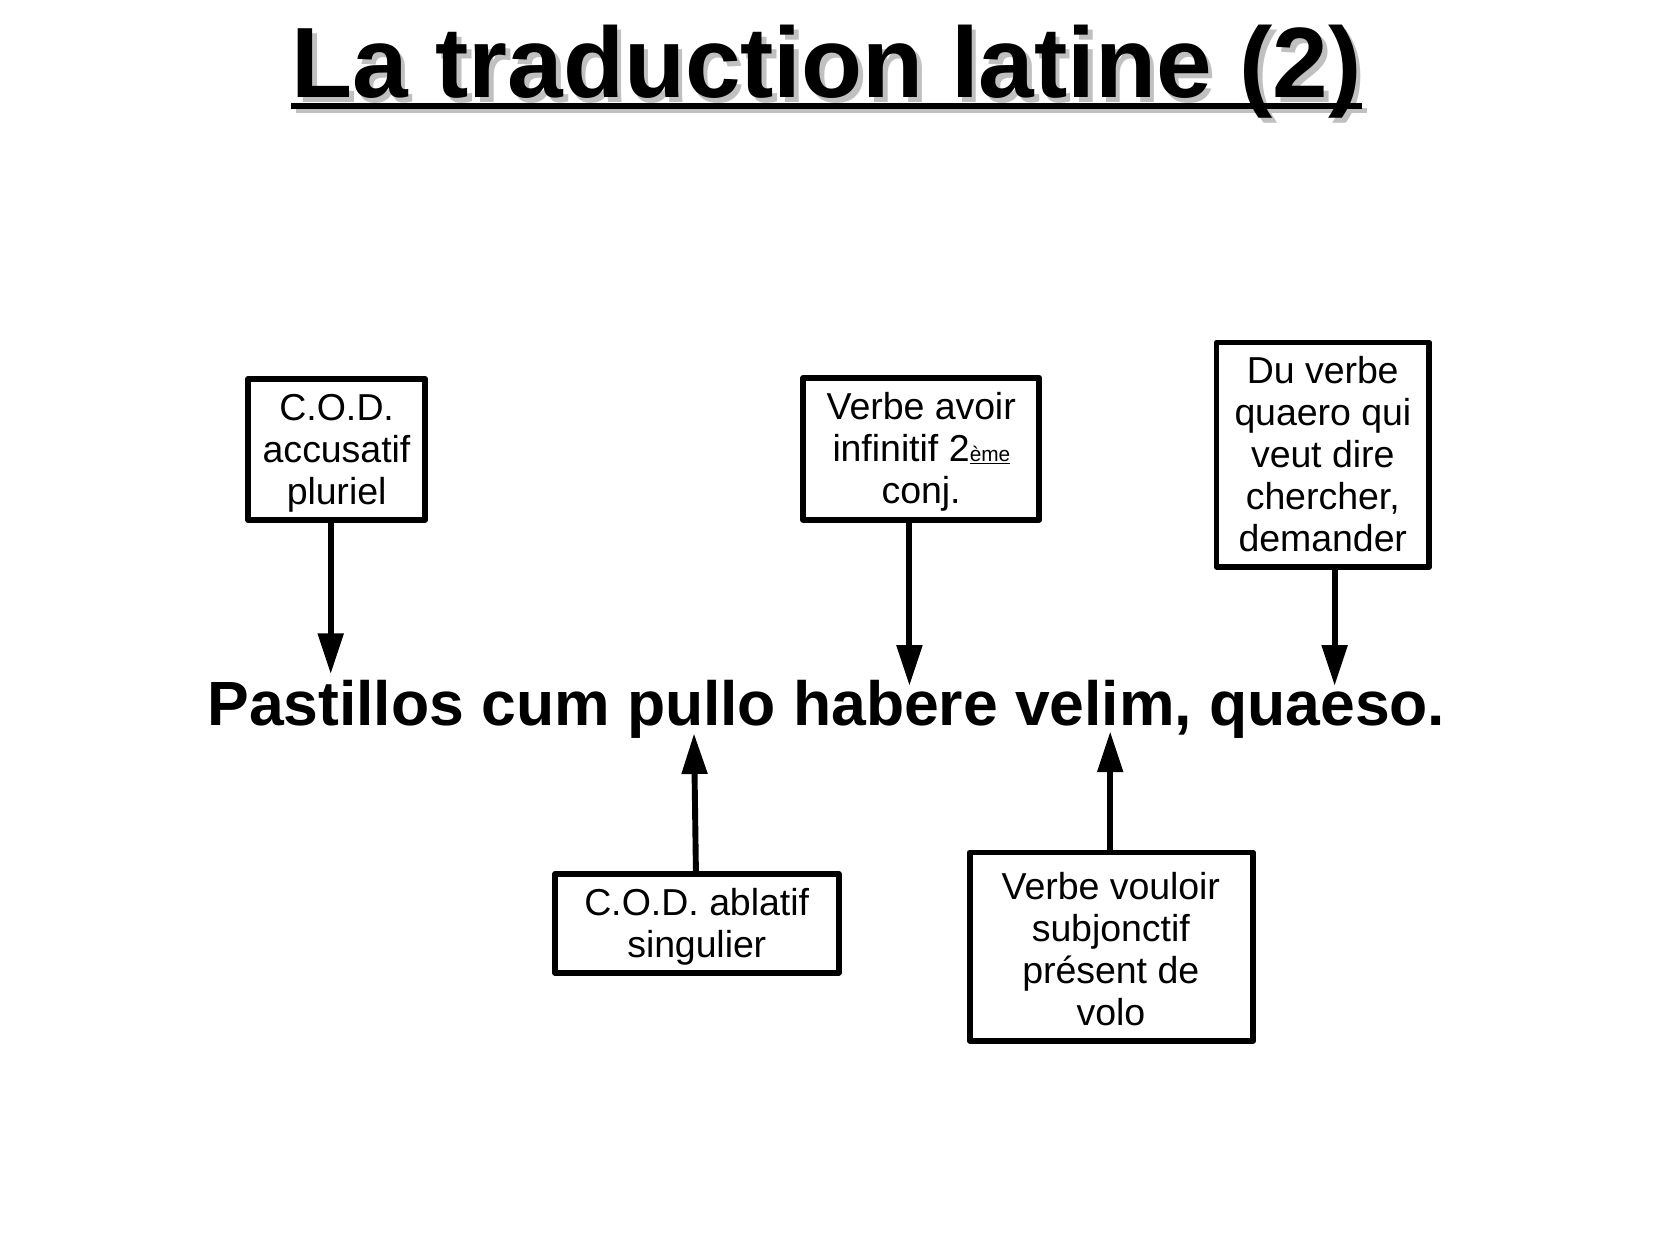

La traduction latine (2)
Du verbe quaero qui veut dire chercher, demander
Verbe avoir infinitif 2ème conj.
C.O.D. accusatif pluriel
Pastillos cum pullo habere velim, quaeso.
Verbe vouloir subjonctif présent de volo
C.O.D. ablatif singulier